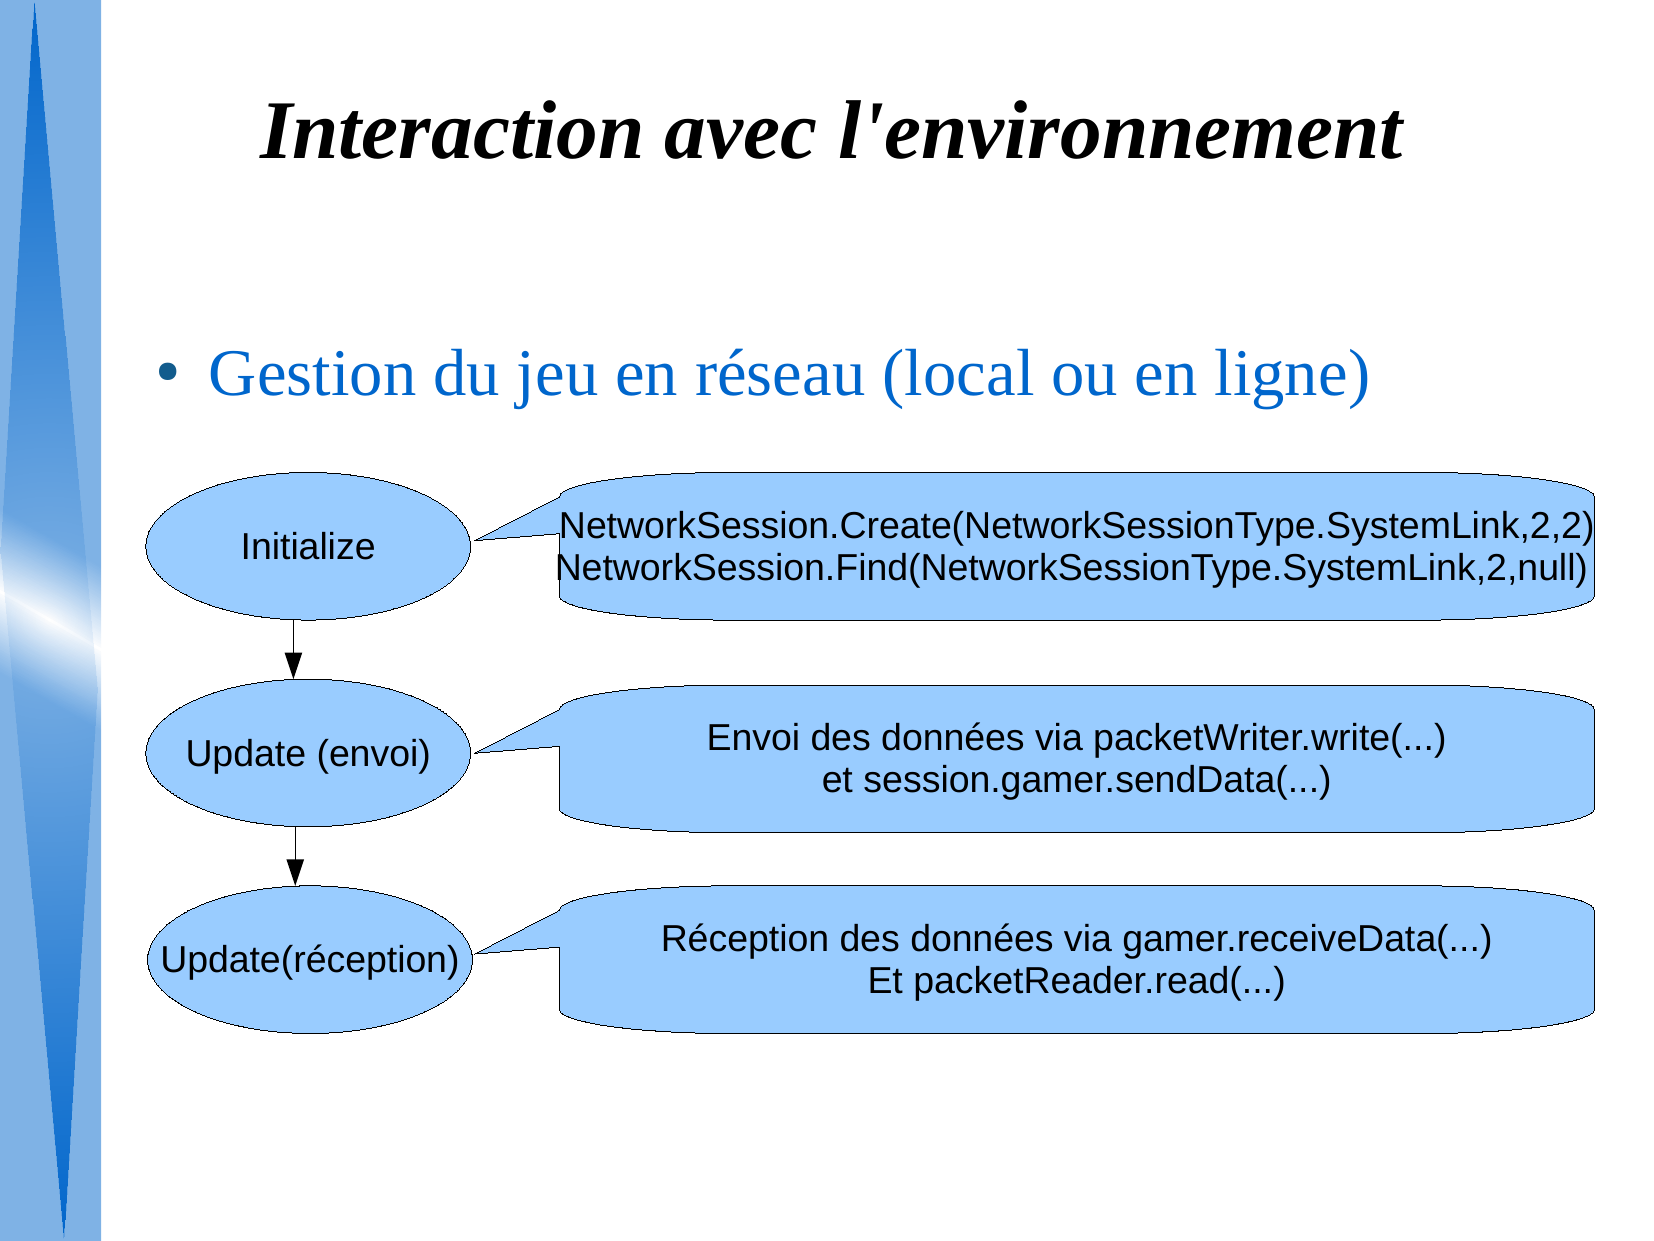

# Interaction avec l'environnement
Gestion du jeu en réseau (local ou en ligne)
Initialize
NetworkSession.Create(NetworkSessionType.SystemLink,2,2)
NetworkSession.Find(NetworkSessionType.SystemLink,2,null)
Update (envoi)
 Envoi des données via packetWriter.write(...)
et session.gamer.sendData(...)
Update(réception)
Réception des données via gamer.receiveData(...)
Et packetReader.read(...)